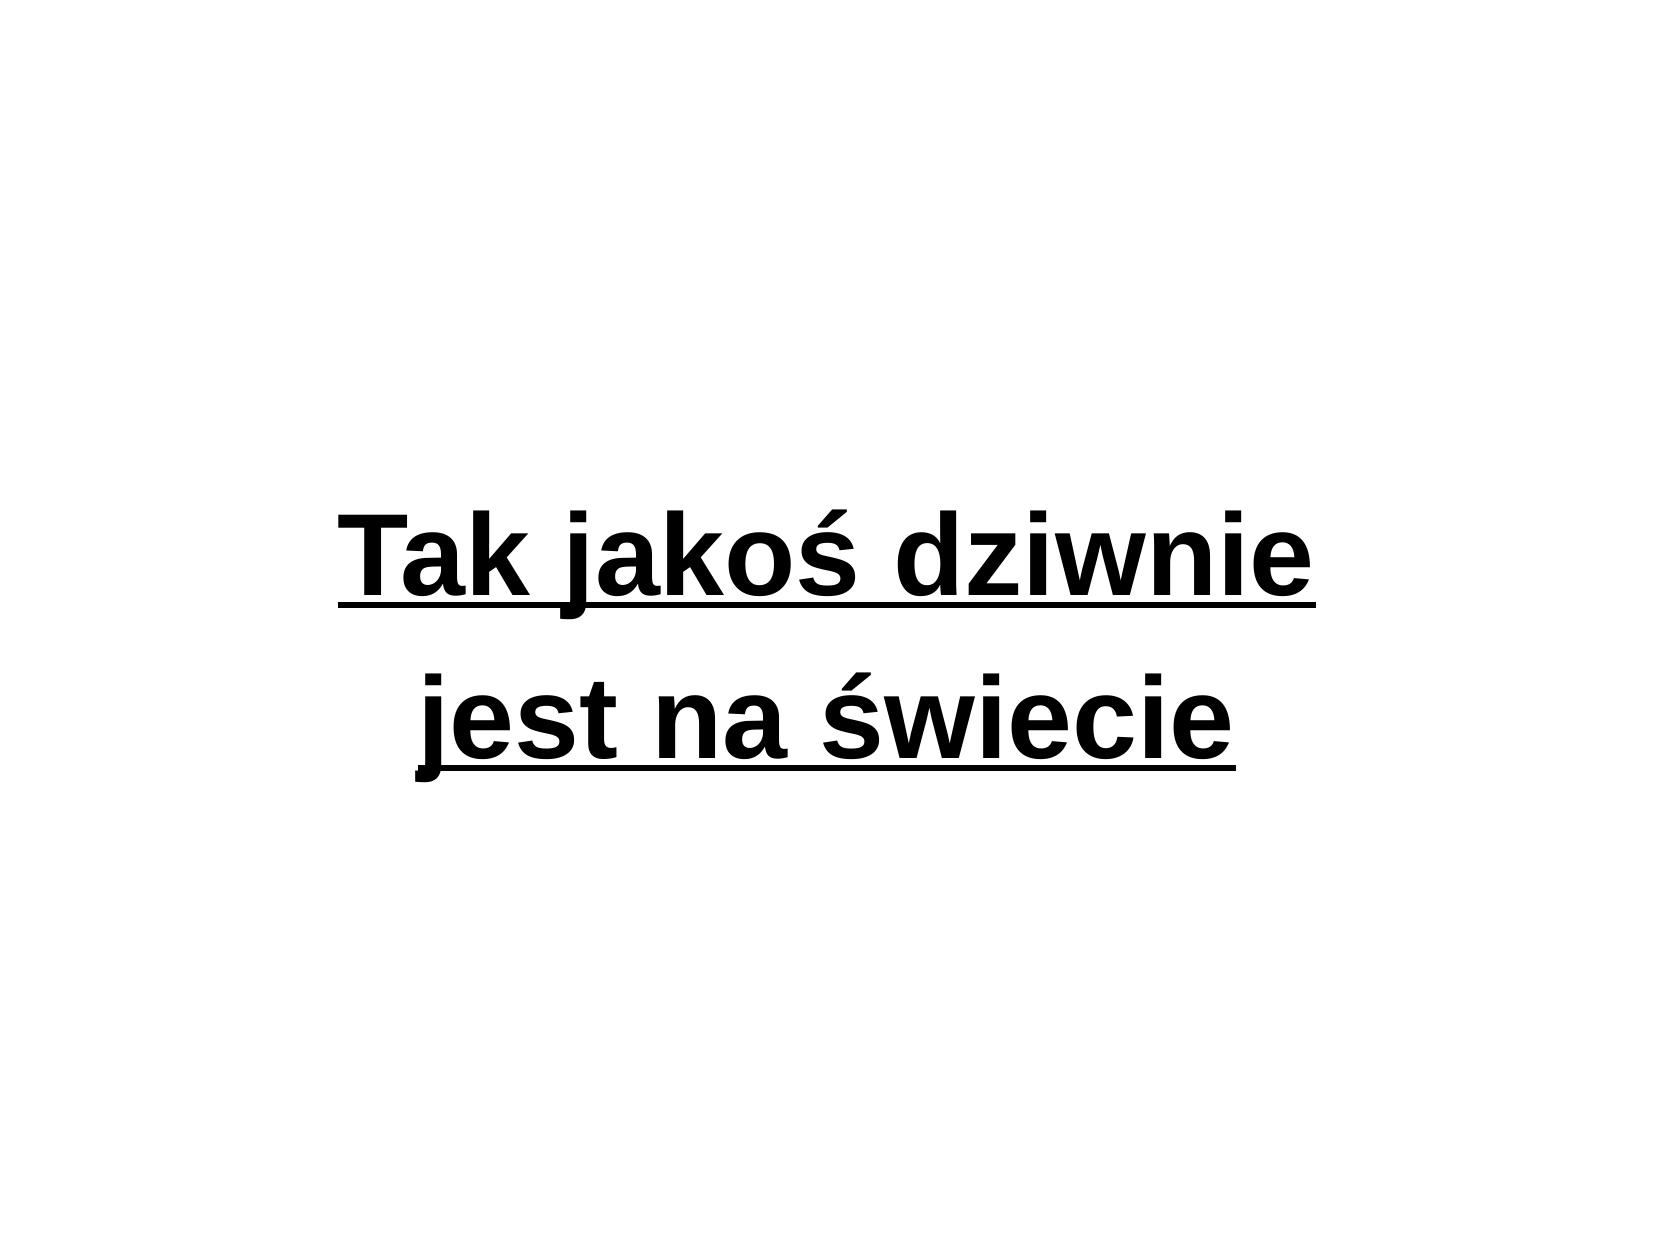

# Tak jakoś dziwnie
jest na świecie